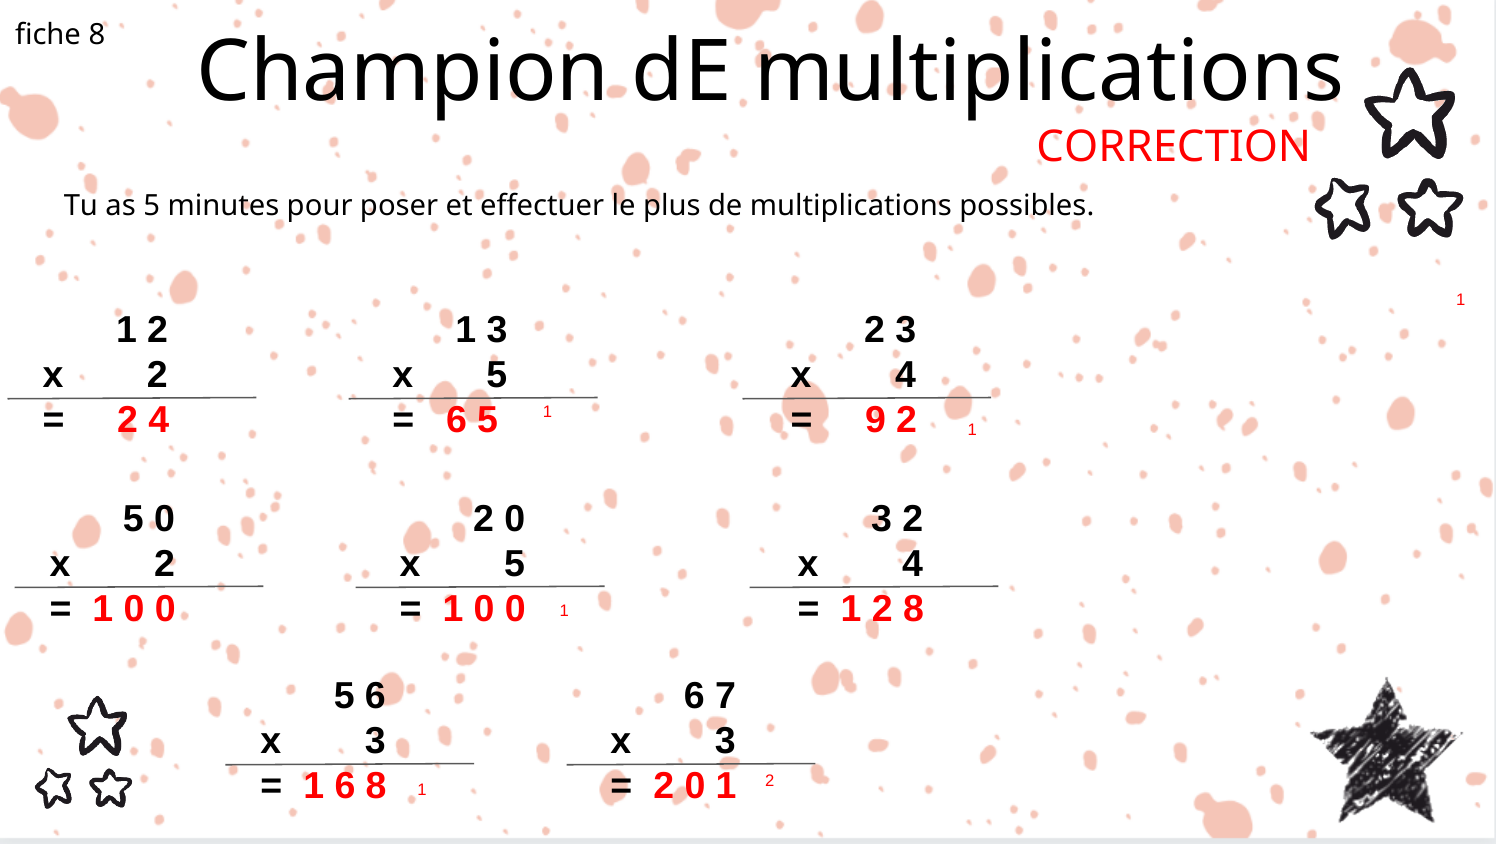

fiche 8
Champion dE multiplications
CORRECTION
Tu as 5 minutes pour poser et effectuer le plus de multiplications possibles.
1
 1 2
x 2
= 2 4
 1 3
x 5
= 6 5
 2 3
x 4
= 9 2
1
1
 5 0
x 2
= 1 0 0
 2 0
x 5
= 1 0 0
 3 2
x 4
= 1 2 8
1
 5 6
x 3
= 1 6 8
 6 7
x 3
= 2 0 1
2
1